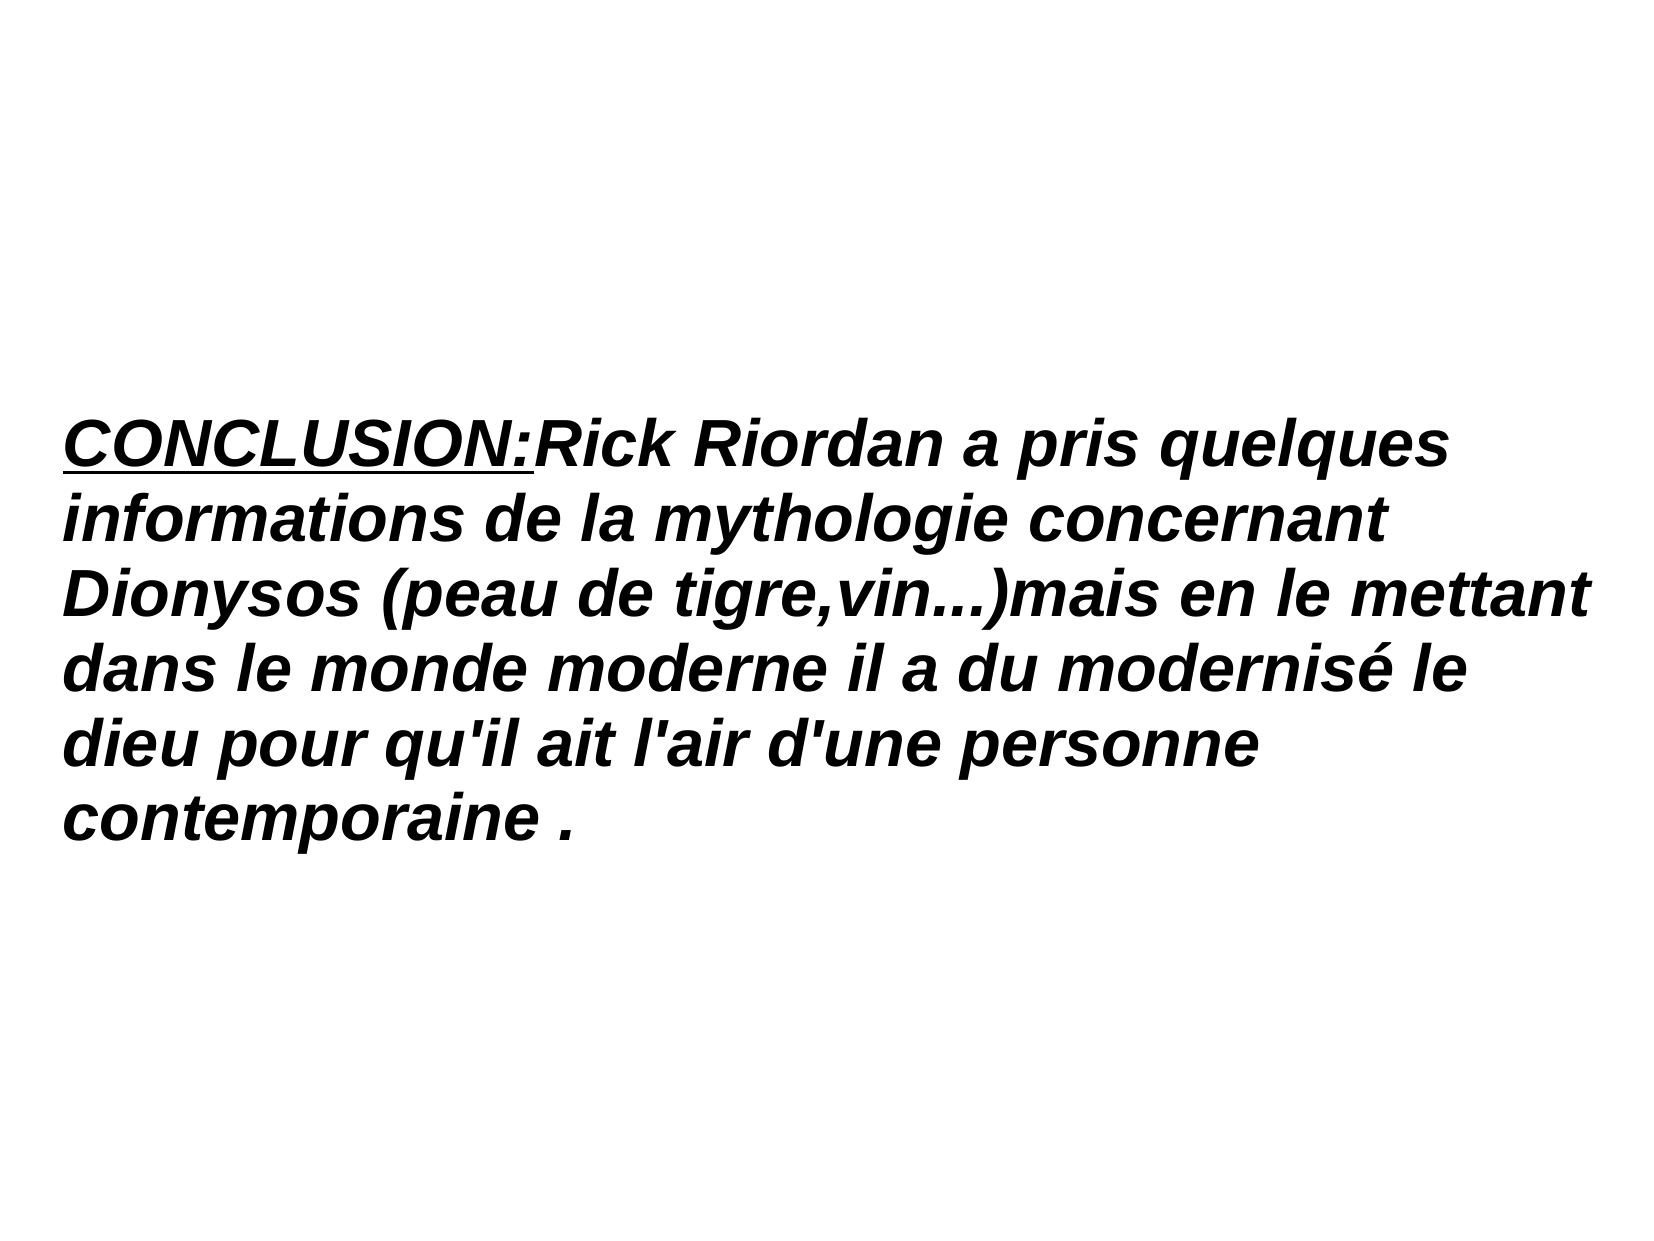

CONCLUSION:Rick Riordan a pris quelques informations de la mythologie concernant Dionysos (peau de tigre,vin...)mais en le mettant dans le monde moderne il a du modernisé le dieu pour qu'il ait l'air d'une personne contemporaine .